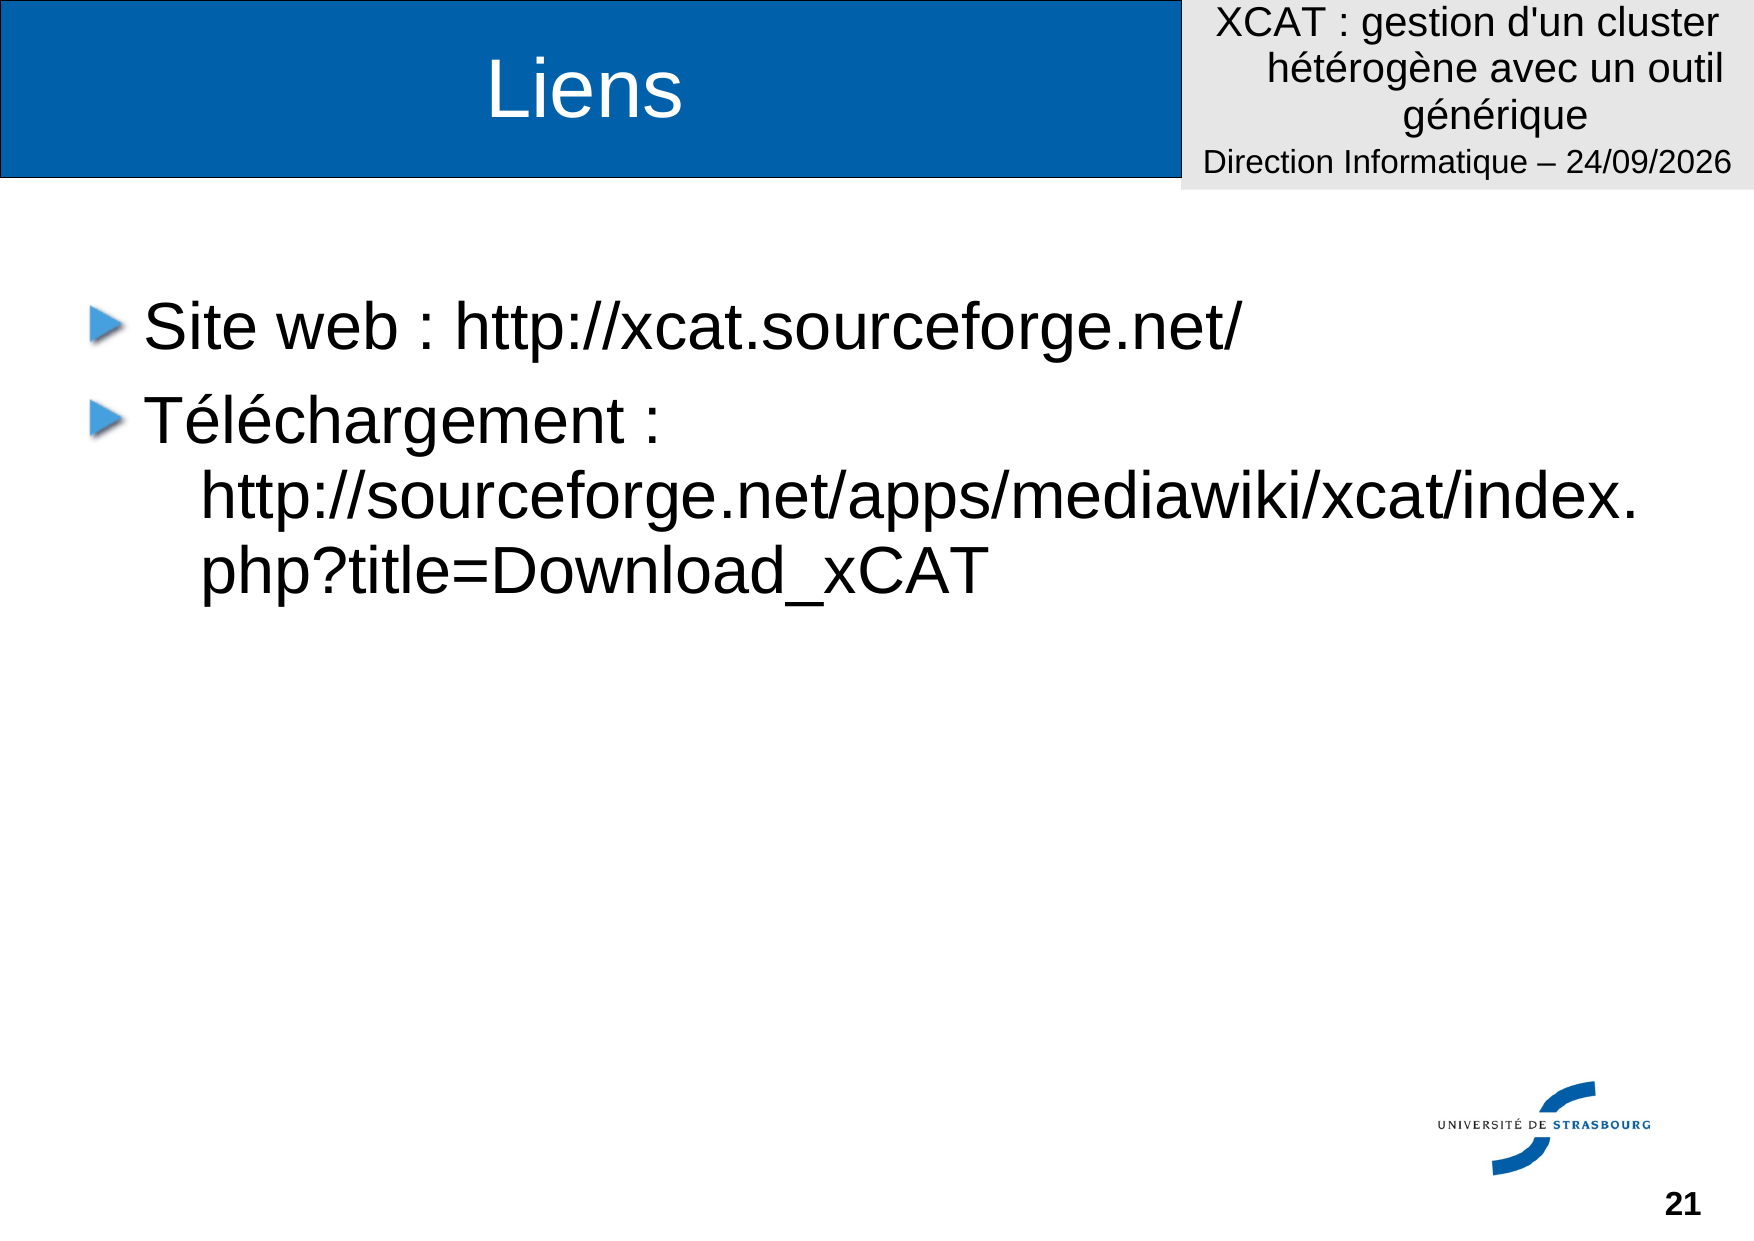

# Liens
Site web : http://xcat.sourceforge.net/
Téléchargement : http://sourceforge.net/apps/mediawiki/xcat/index.php?title=Download_xCAT
21